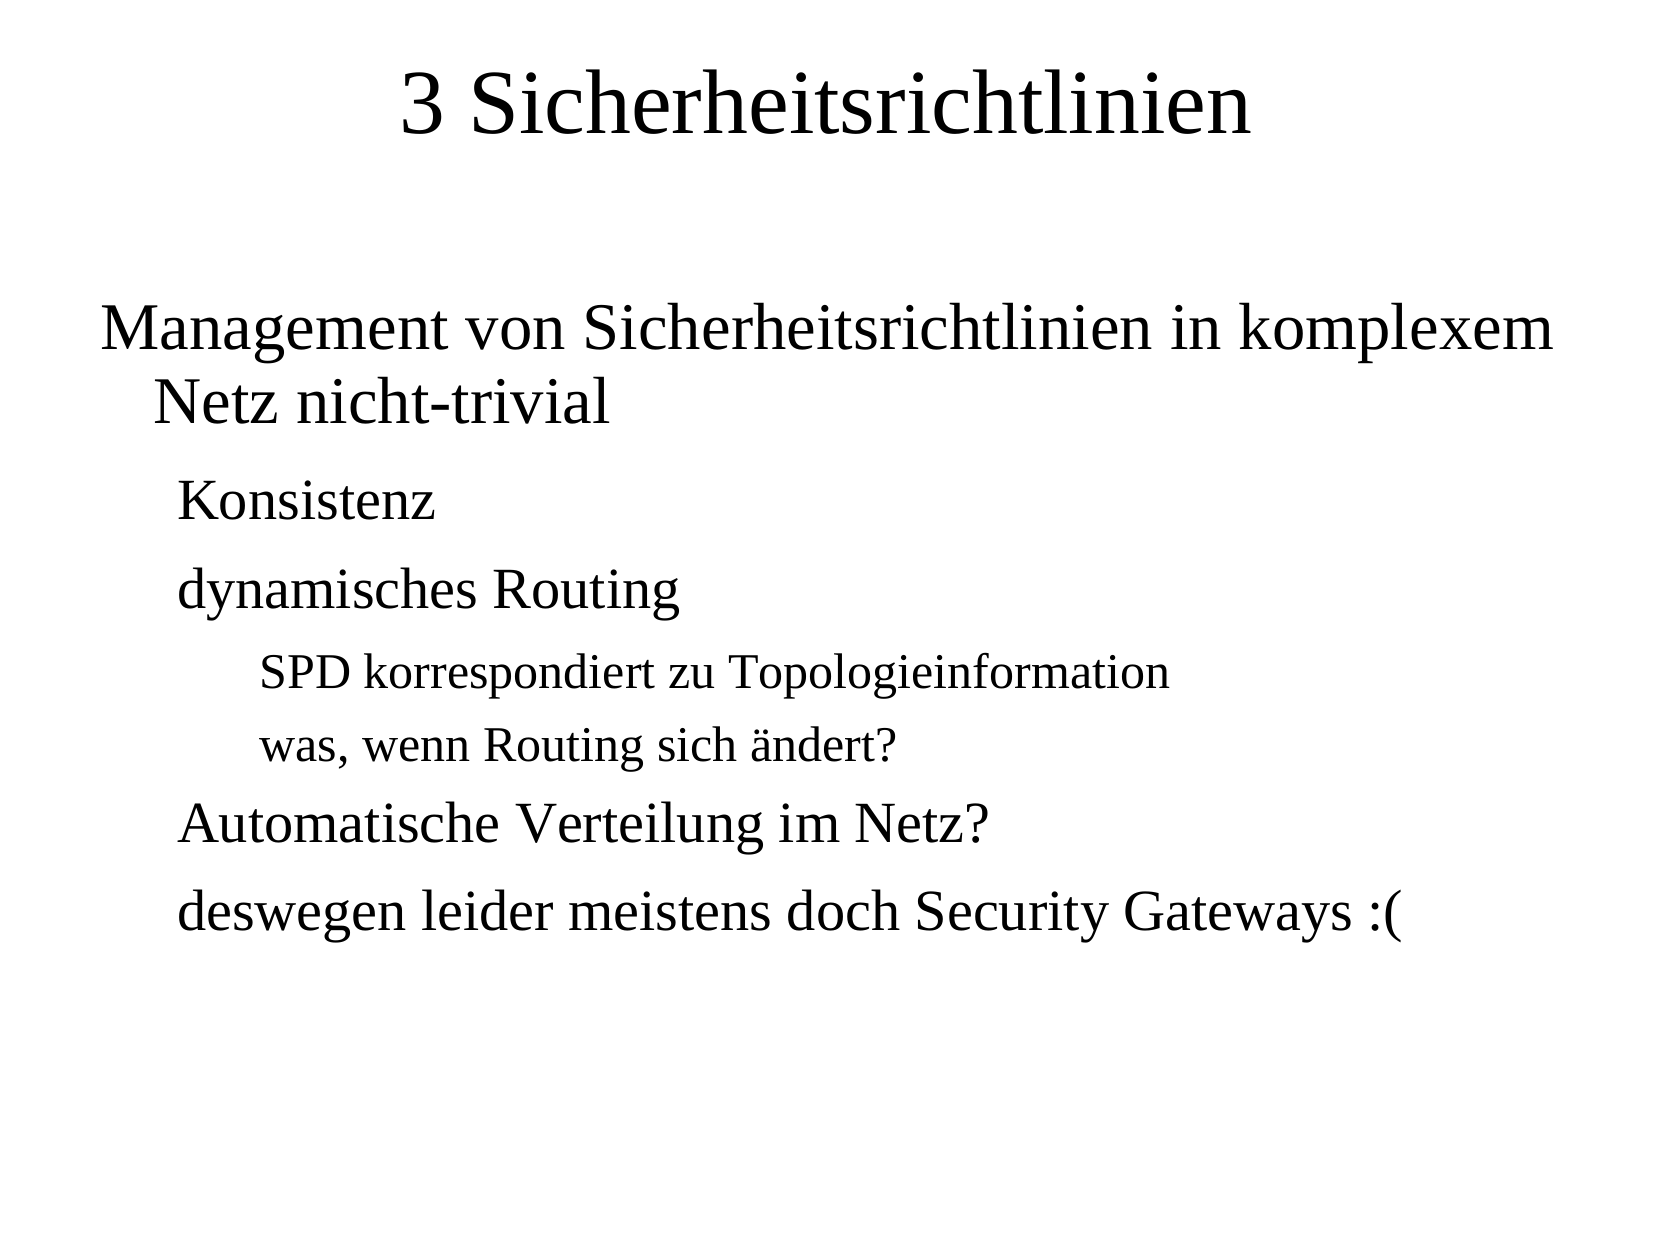

# 3 Sicherheitsrichtlinien
Management von Sicherheitsrichtlinien in komplexem Netz nicht-trivial
Konsistenz
dynamisches Routing
SPD korrespondiert zu Topologieinformation
was, wenn Routing sich ändert?
Automatische Verteilung im Netz?
deswegen leider meistens doch Security Gateways :(